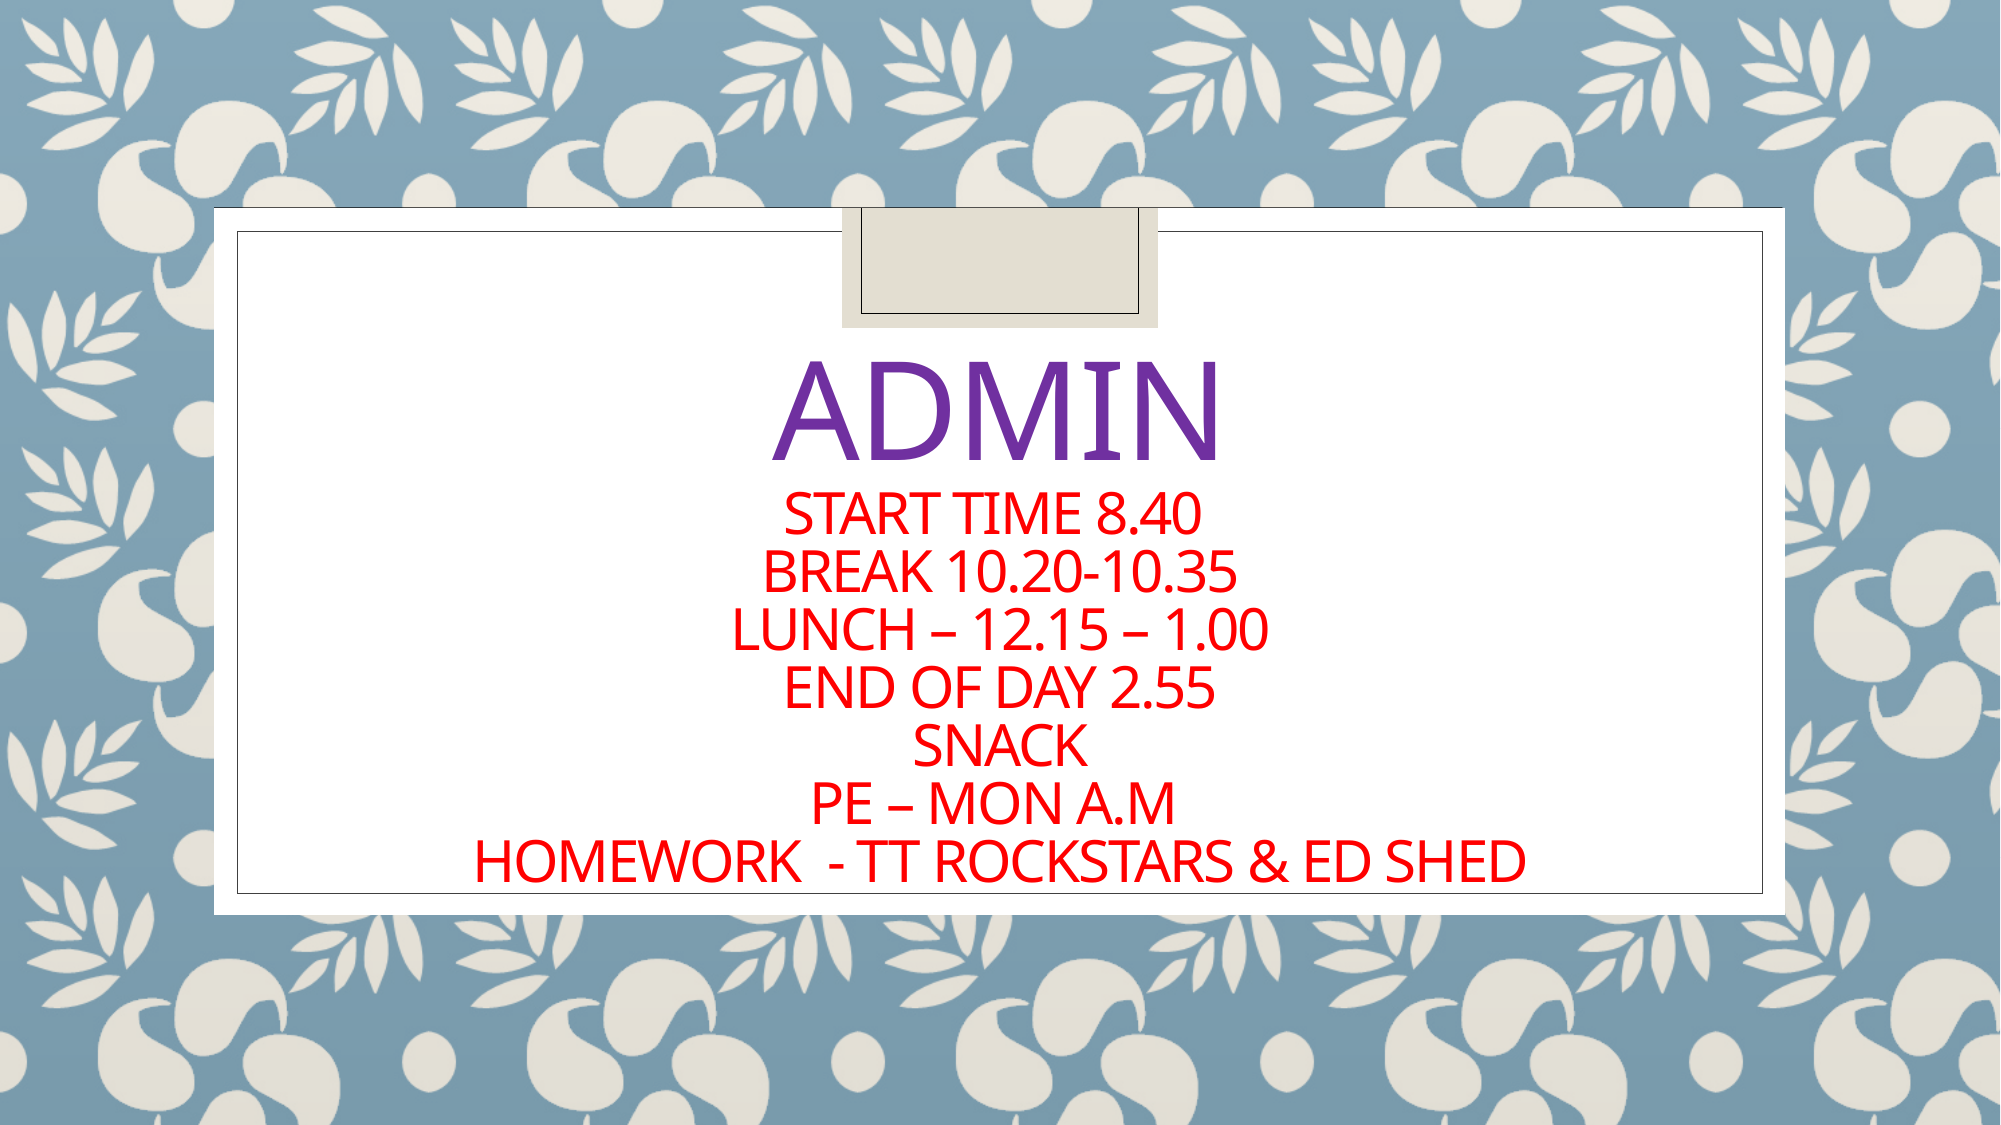

# Admin start time 8.40 break 10.20-10.35 lunch – 12.15 – 1.00 end of day 2.55 snack PE – mon a.m homework - TT rockstars & Ed shed